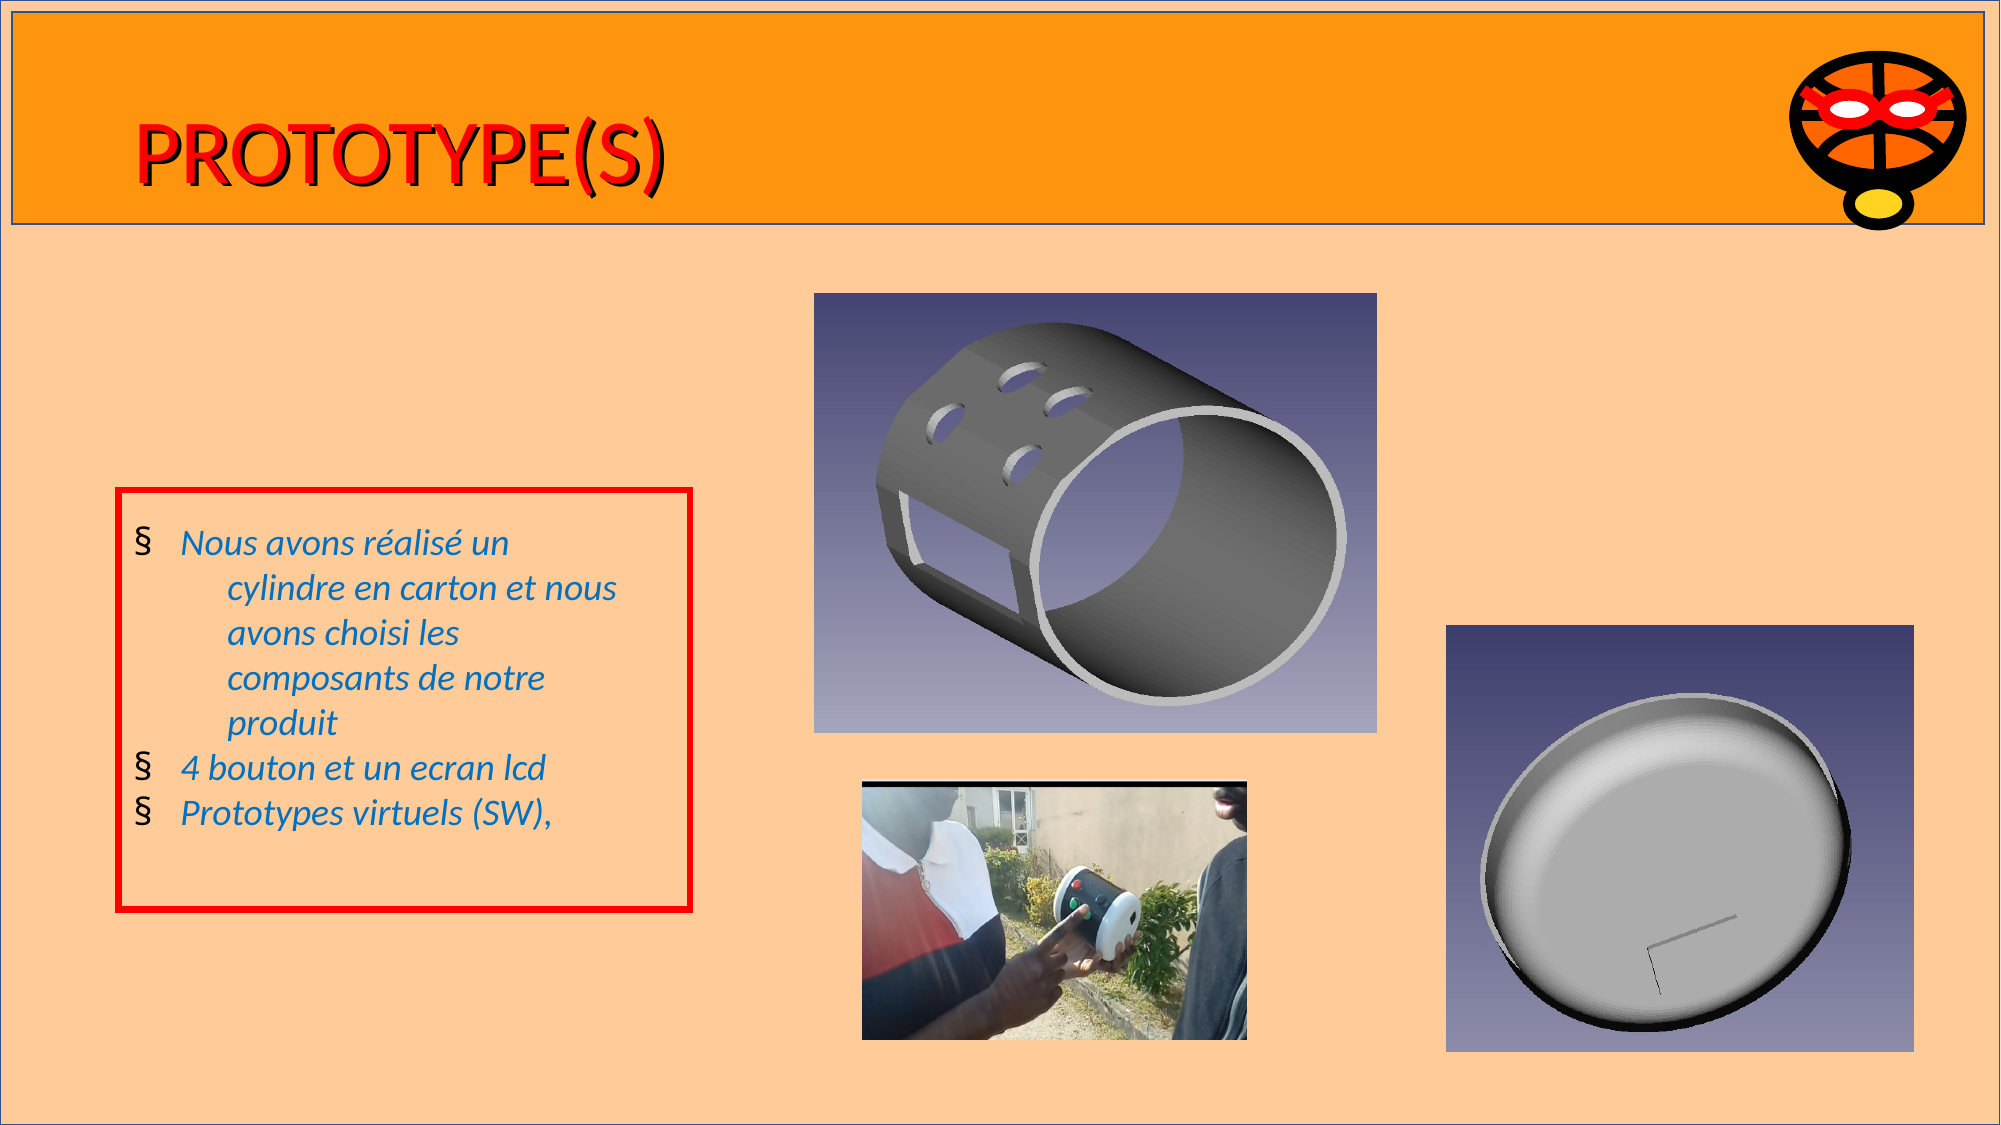

PROTOTYPE(S)
Nous avons réalisé un cylindre en carton et nous avons choisi les composants de notre produit
4 bouton et un ecran lcd
Prototypes virtuels (SW),